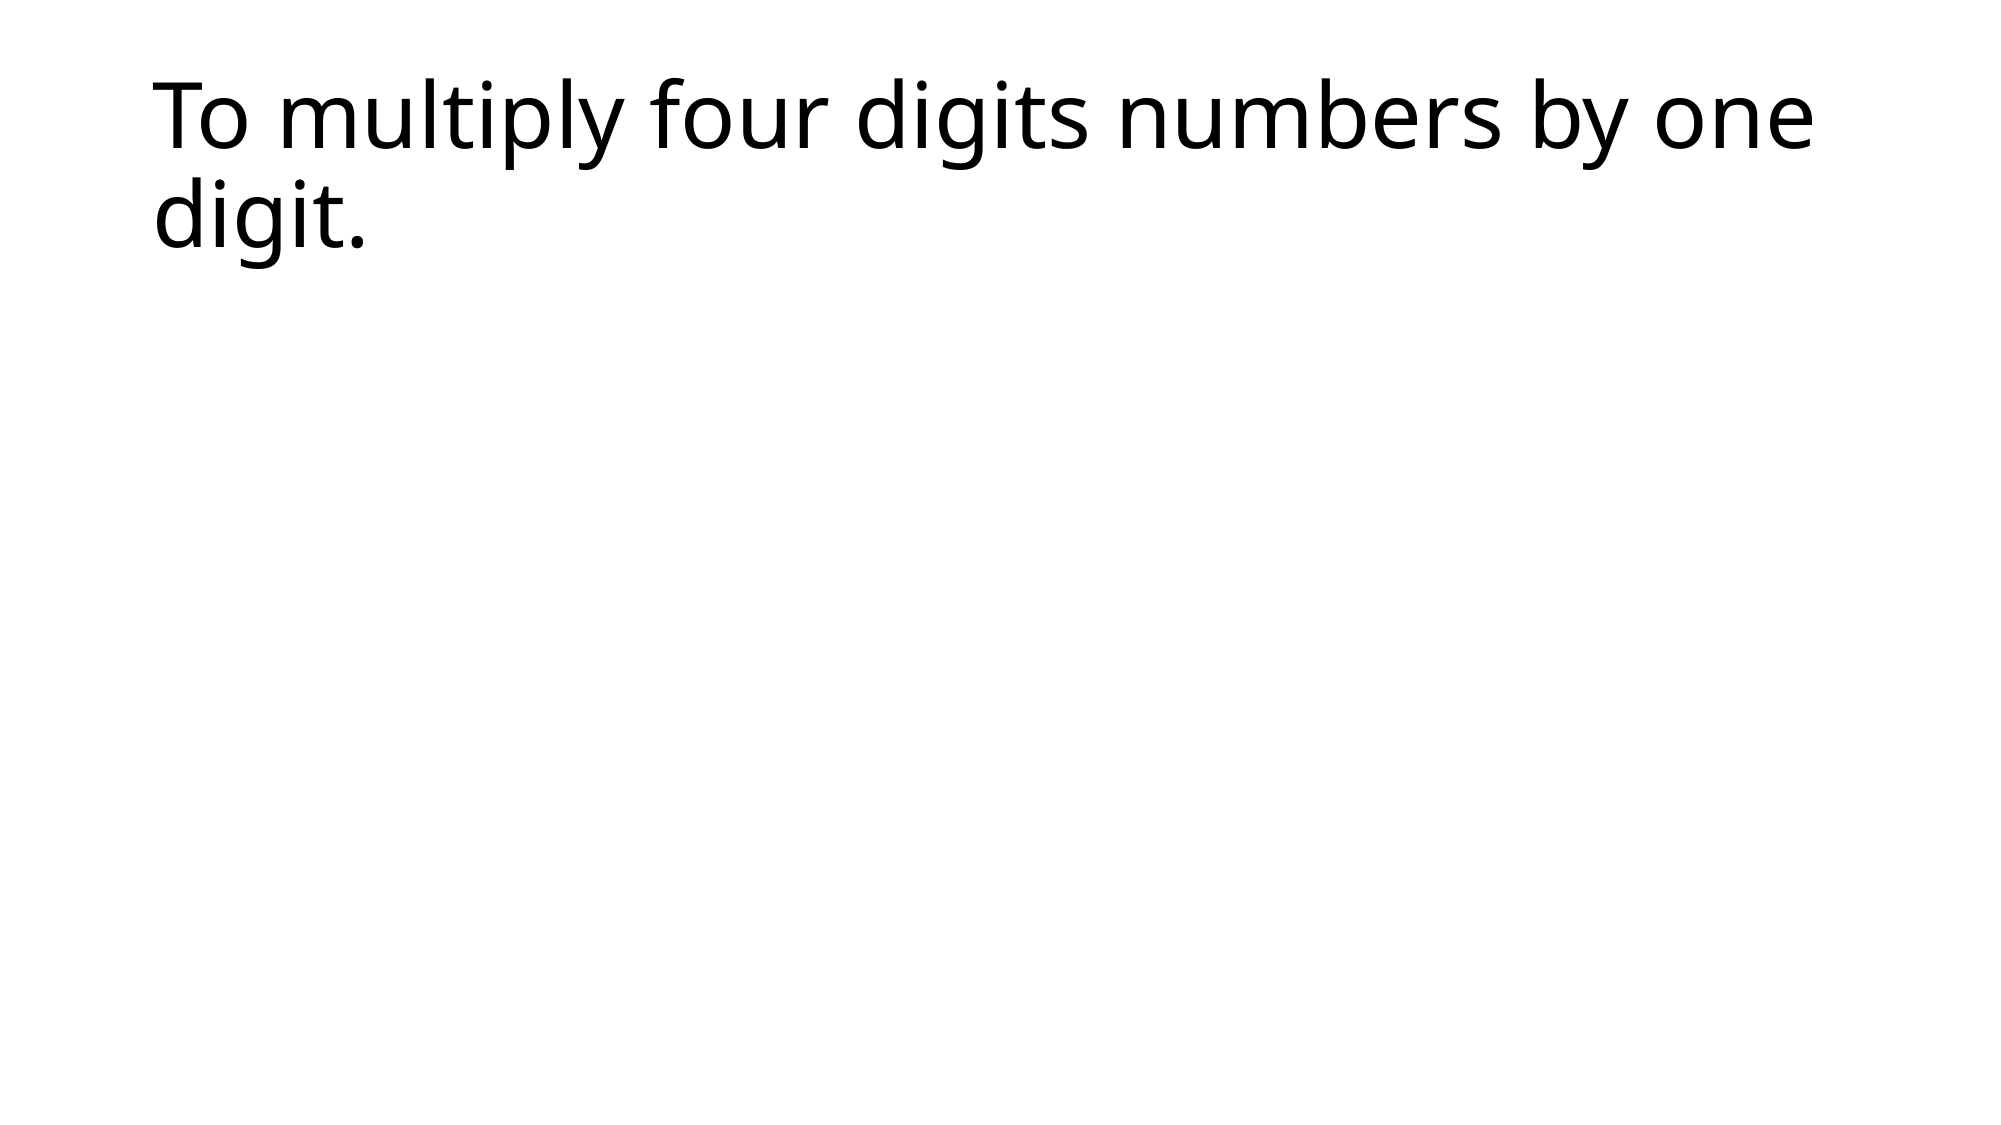

# To multiply four digits numbers by one digit.